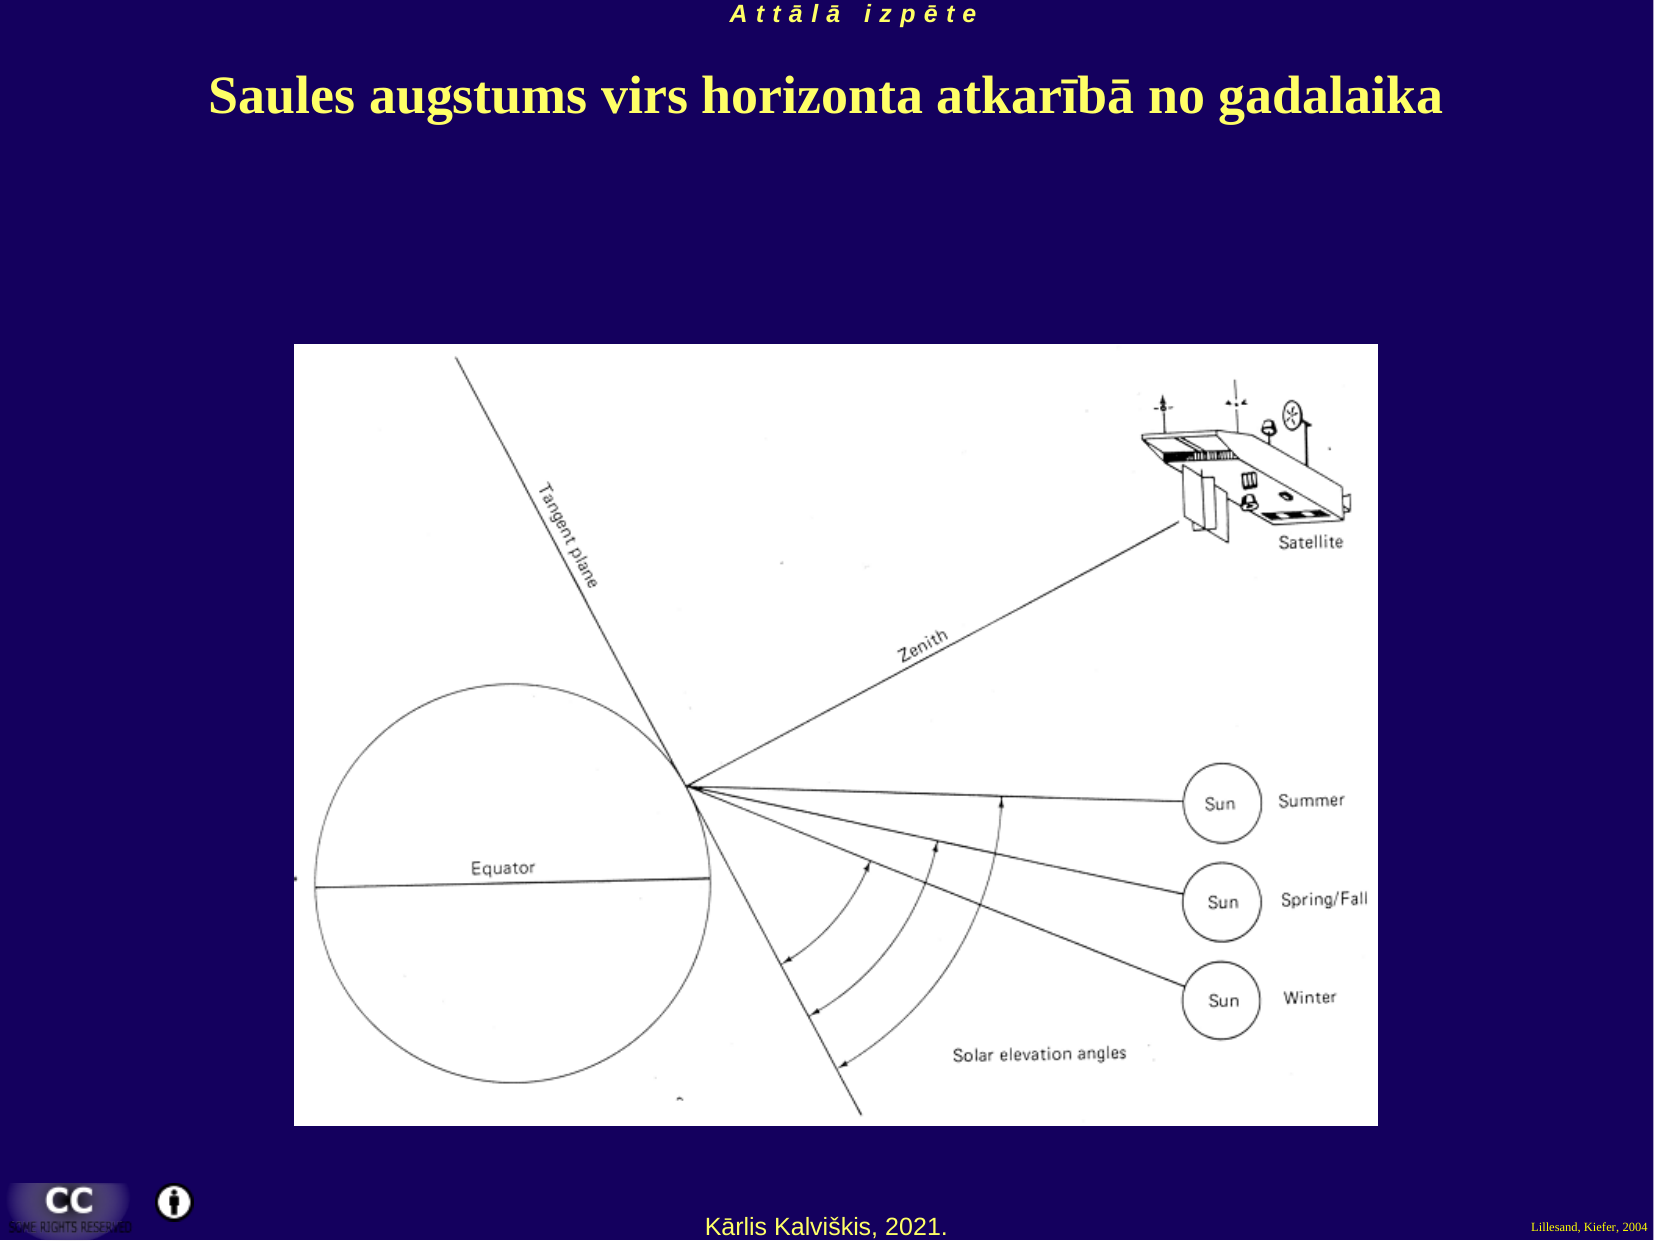

# Saules augstums virs horizonta atkarībā no gadalaika
 Lillesand, Kiefer, 2004